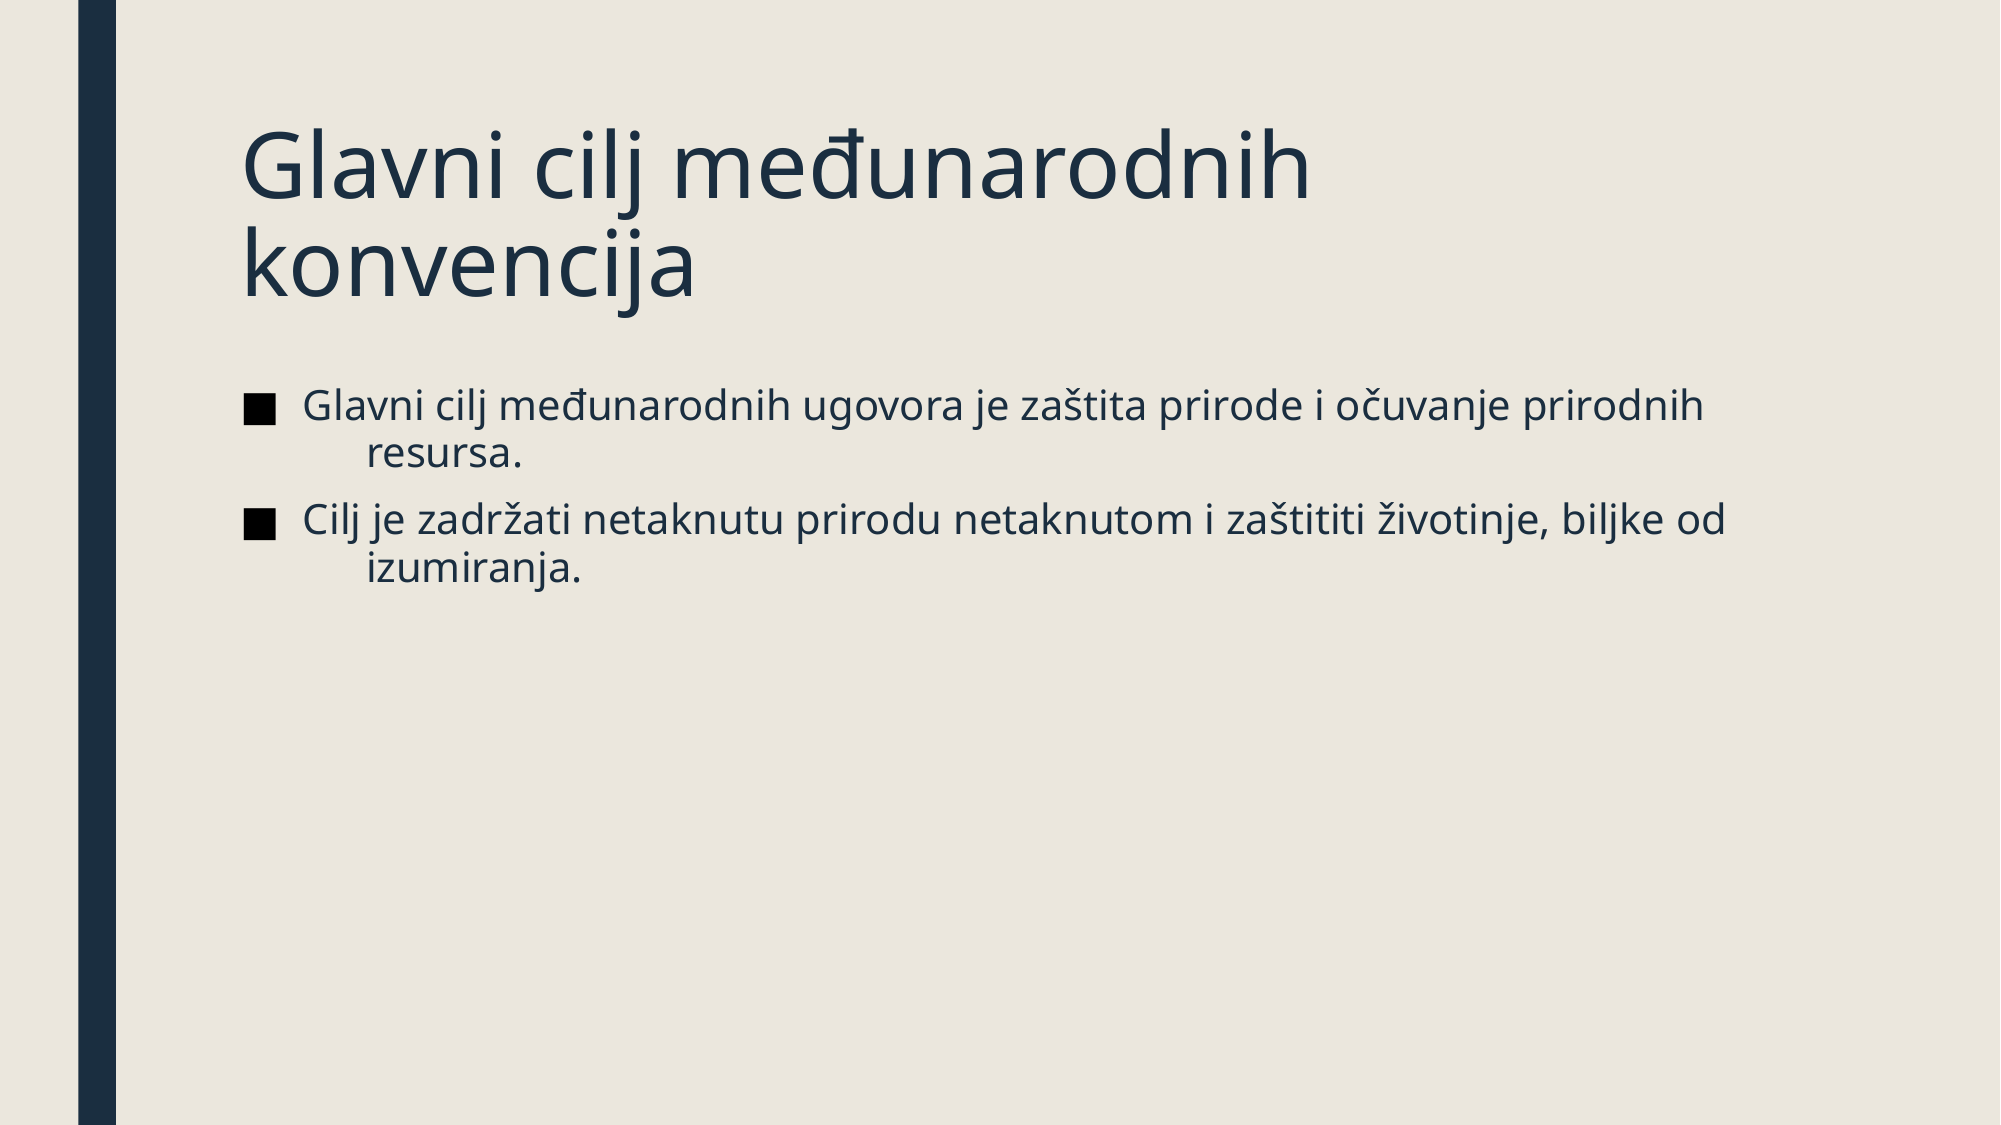

# Glavni cilj međunarodnih konvencija
Glavni cilj međunarodnih ugovora je zaštita prirode i očuvanje prirodnih resursa.
Cilj je zadržati netaknutu prirodu netaknutom i zaštititi životinje, biljke od izumiranja.